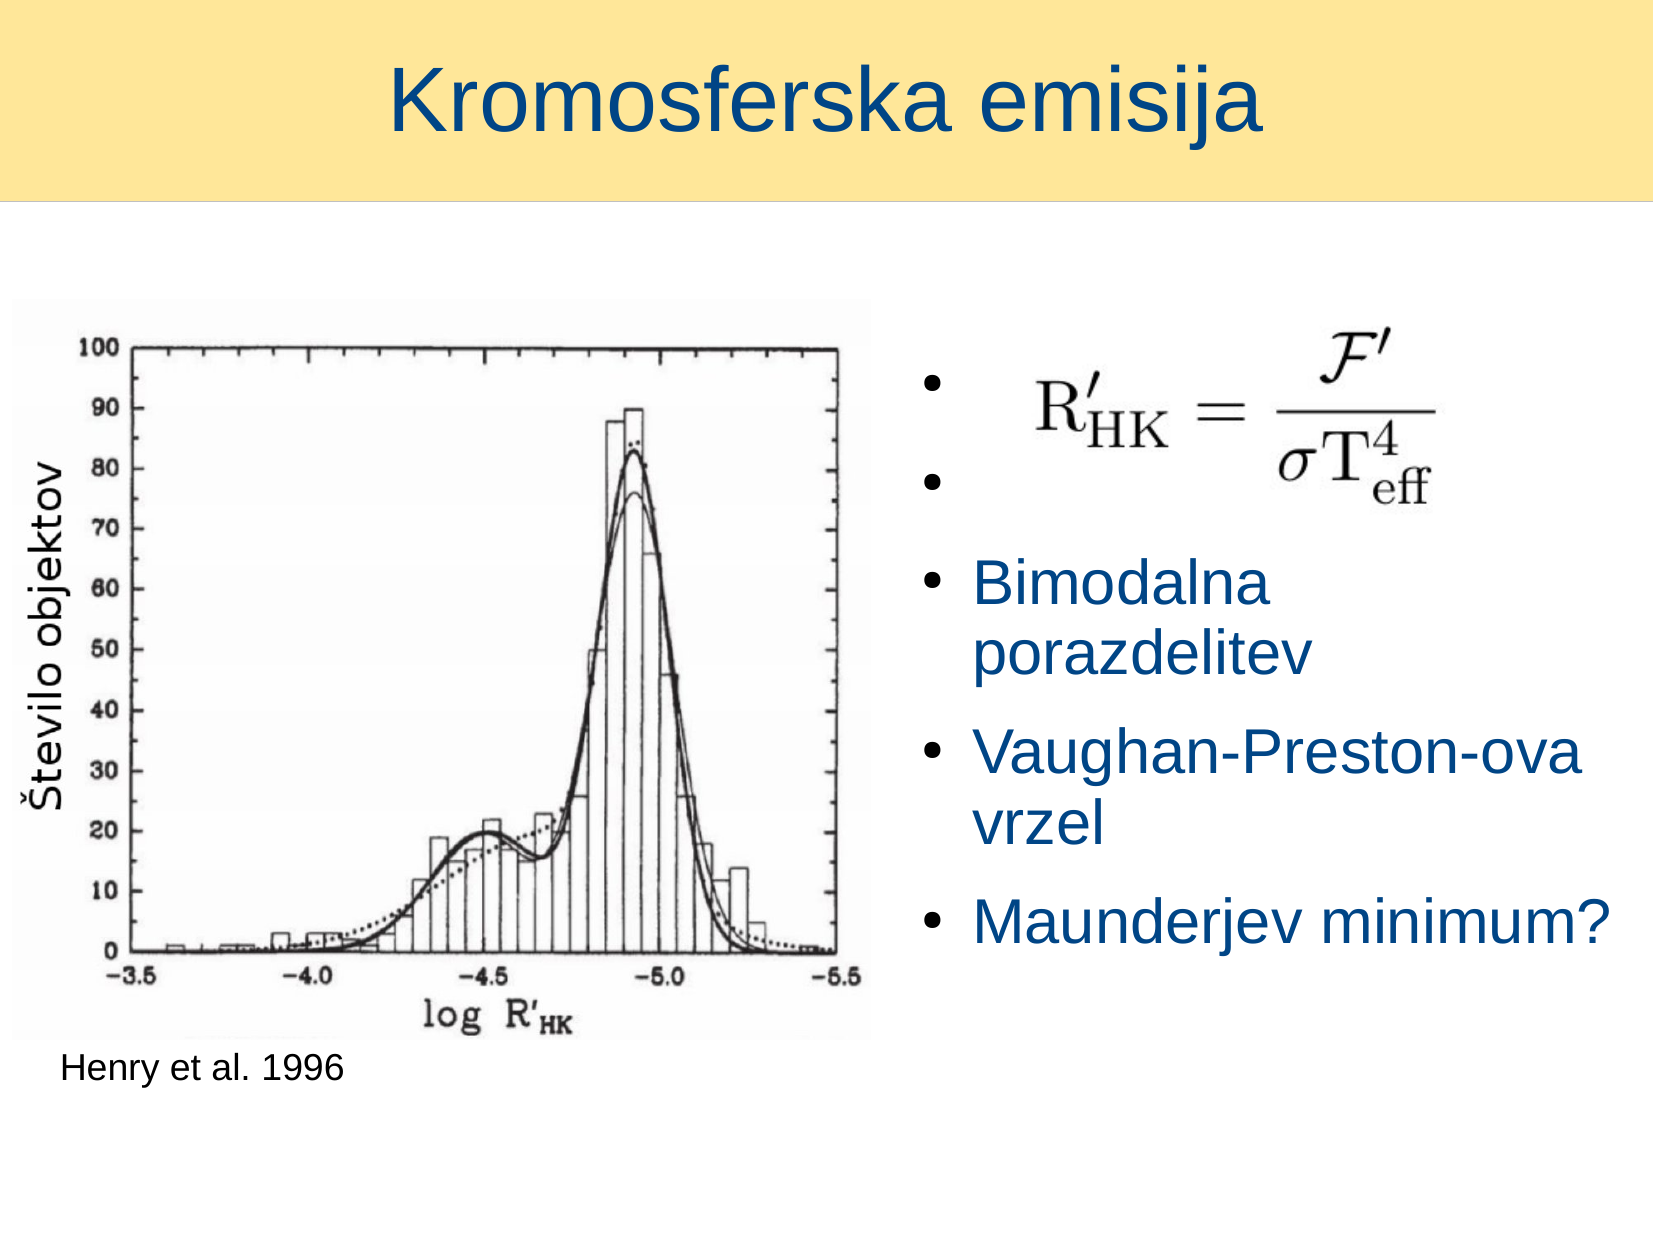

# Kromosferska emisija
Bimodalna porazdelitev
Vaughan-Preston-ova vrzel
Maunderjev minimum?
Henry et al. 1996